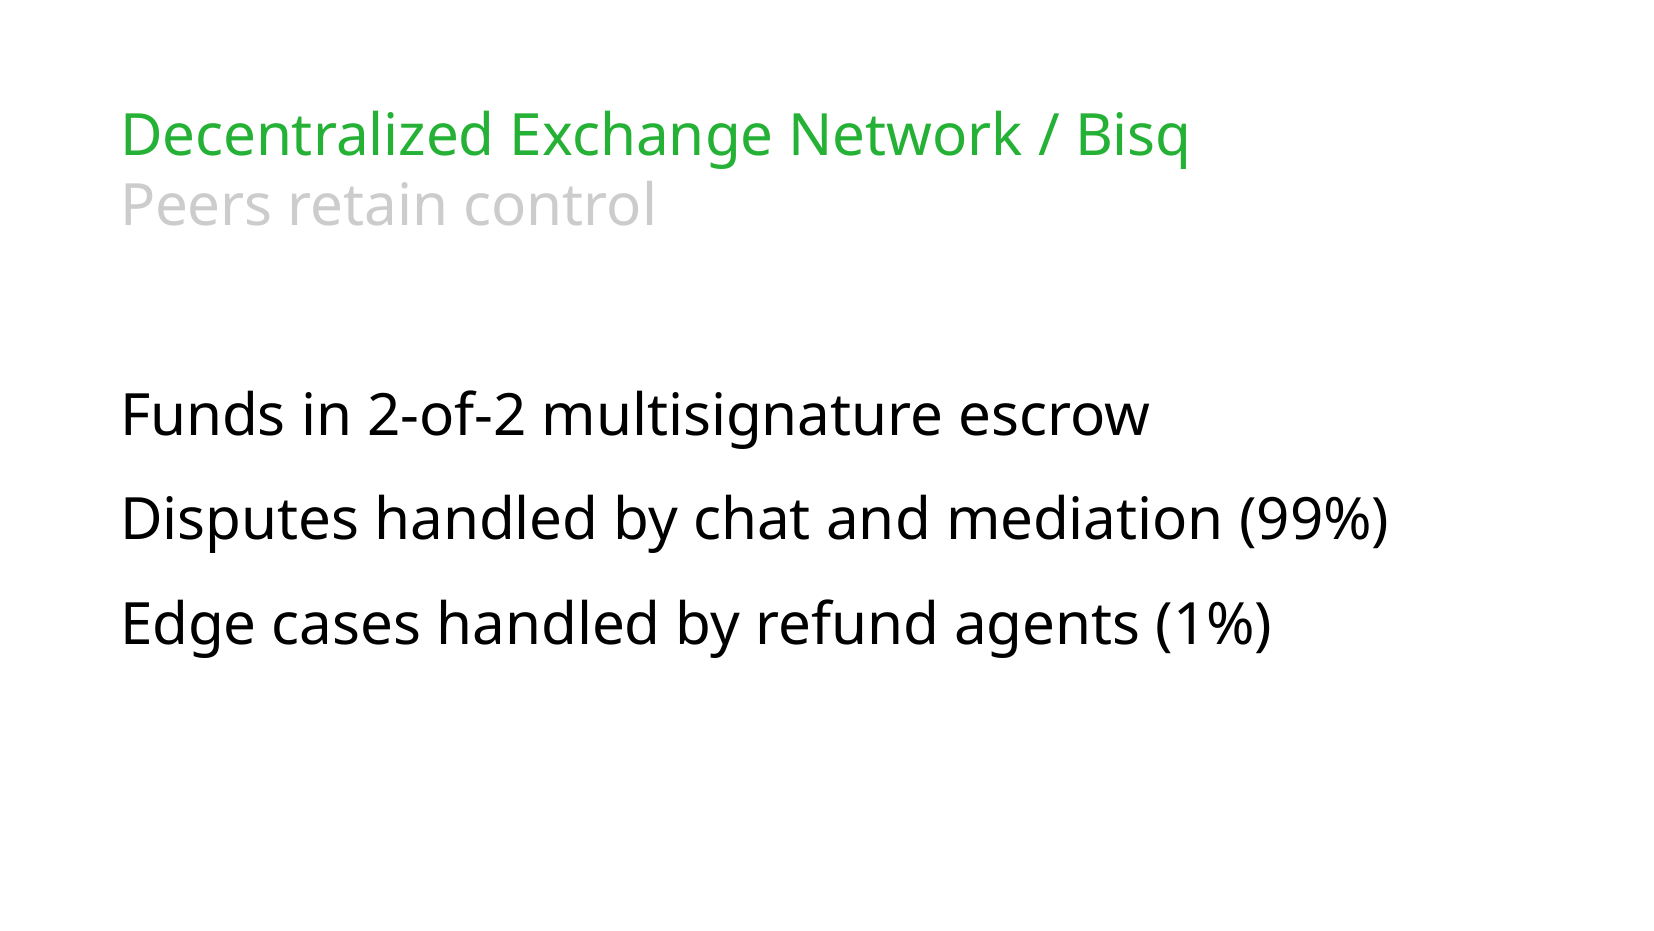

Decentralized Exchange Network / Bisq
Peers retain control
Funds in 2-of-2 multisignature escrow
Disputes handled by chat and mediation (99%)
Edge cases handled by refund agents (1%)